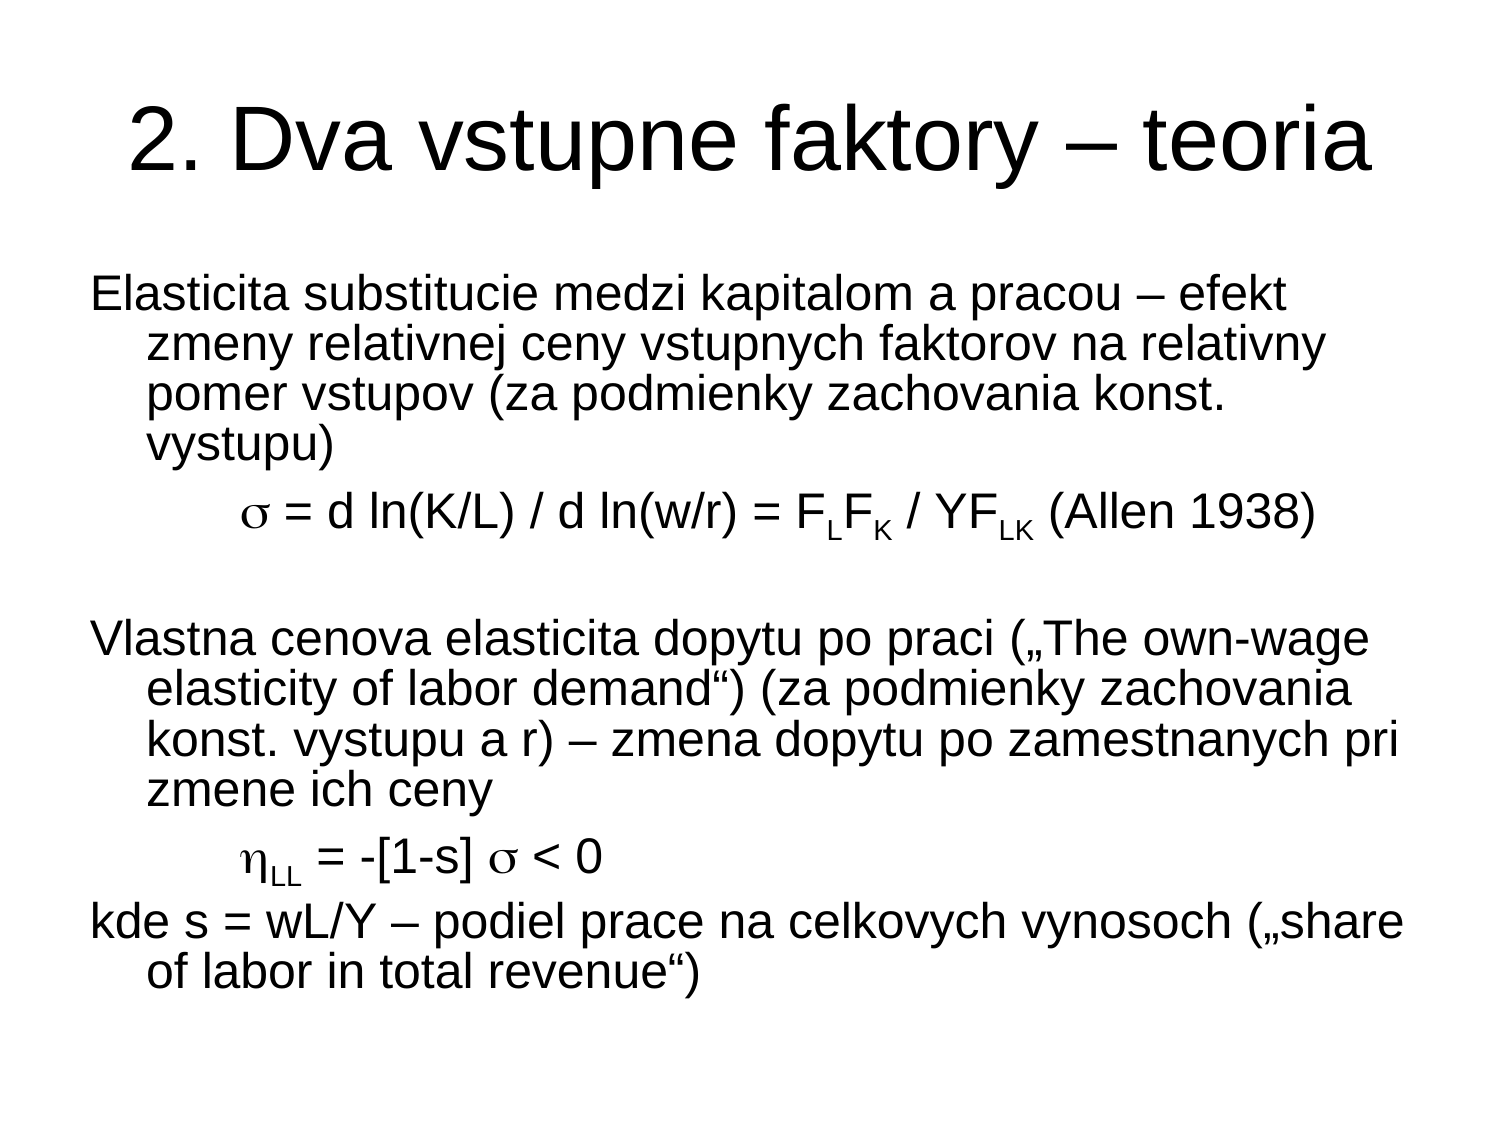

# 2. Dva vstupne faktory – teoria
Elasticita substitucie medzi kapitalom a pracou – efekt zmeny relativnej ceny vstupnych faktorov na relativny pomer vstupov (za podmienky zachovania konst. vystupu)
		 = d ln(K/L) / d ln(w/r) = FLFK / YFLK (Allen 1938)
Vlastna cenova elasticita dopytu po praci („The own-wage elasticity of labor demand“) (za podmienky zachovania konst. vystupu a r) – zmena dopytu po zamestnanych pri zmene ich ceny
		LL = -[1-s]  < 0
kde s = wL/Y – podiel prace na celkovych vynosoch („share of labor in total revenue“)